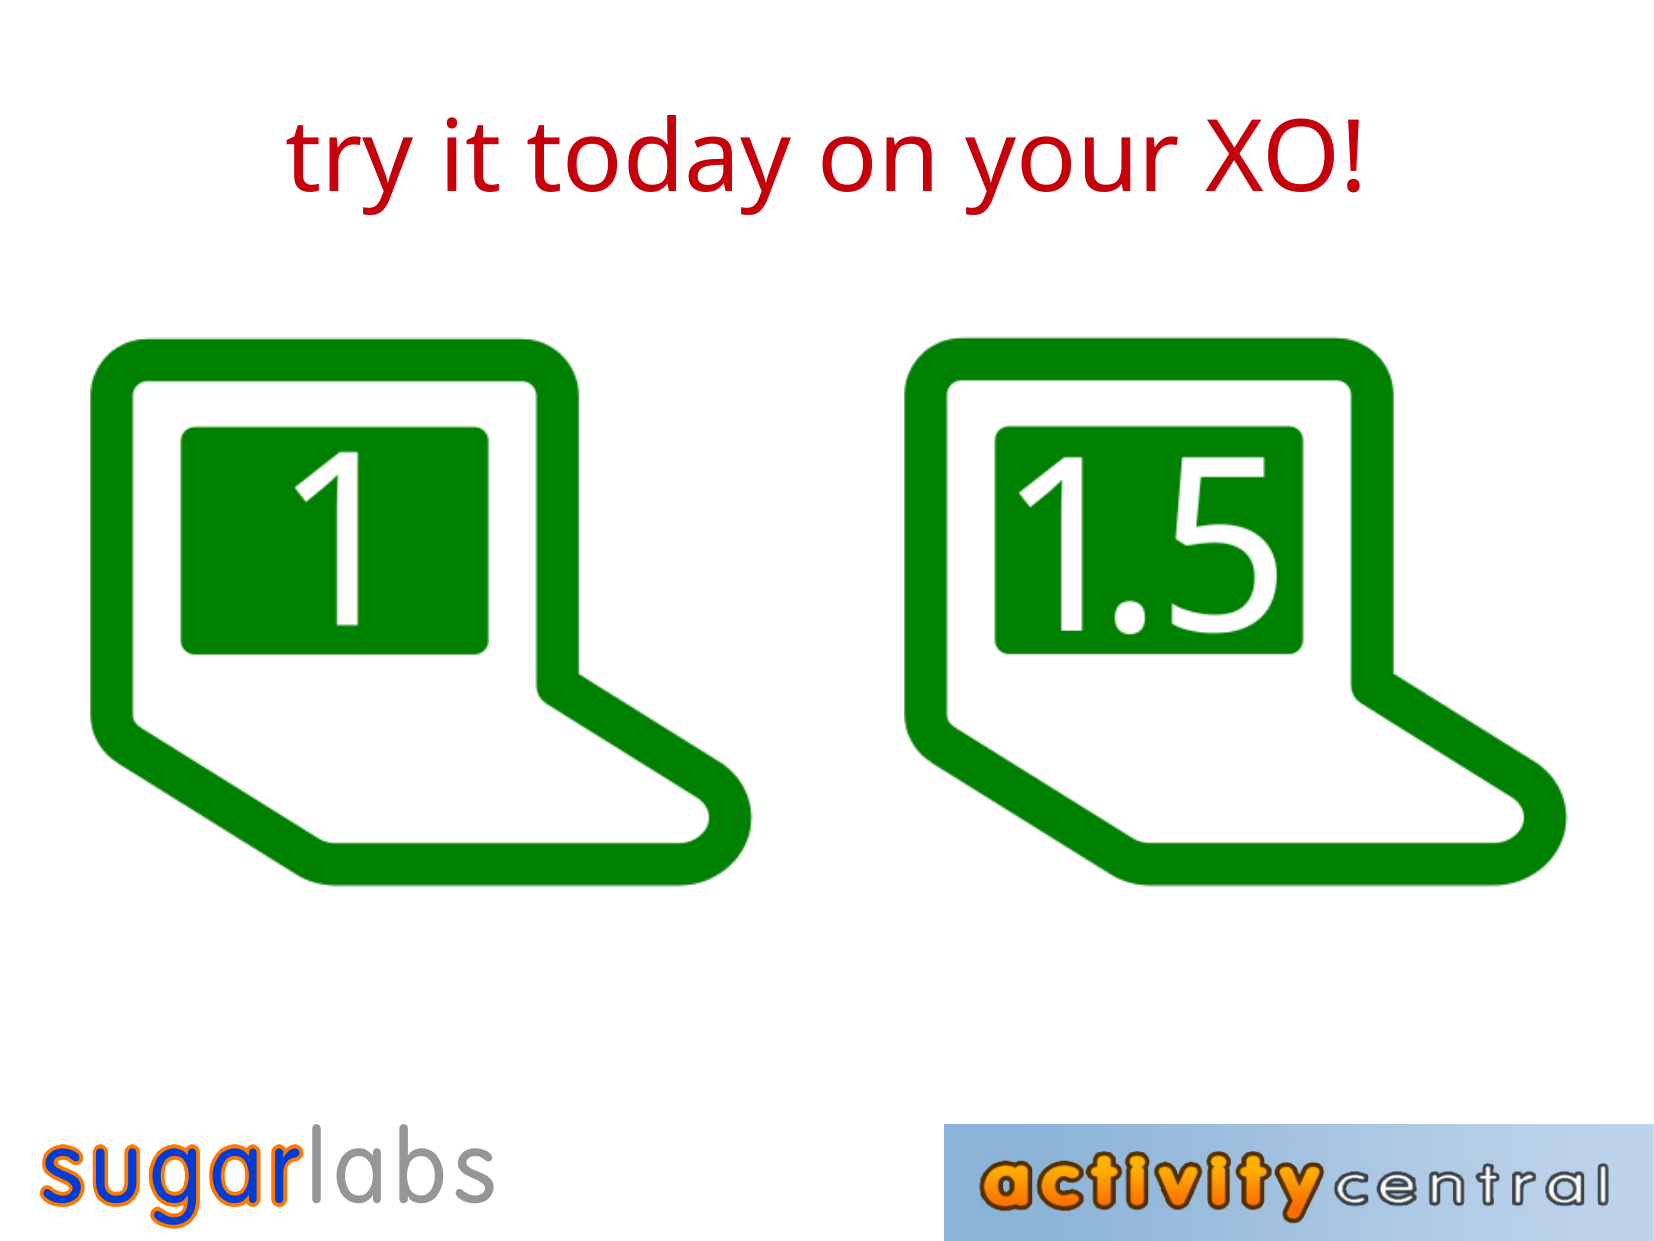

# try it today on your XO!